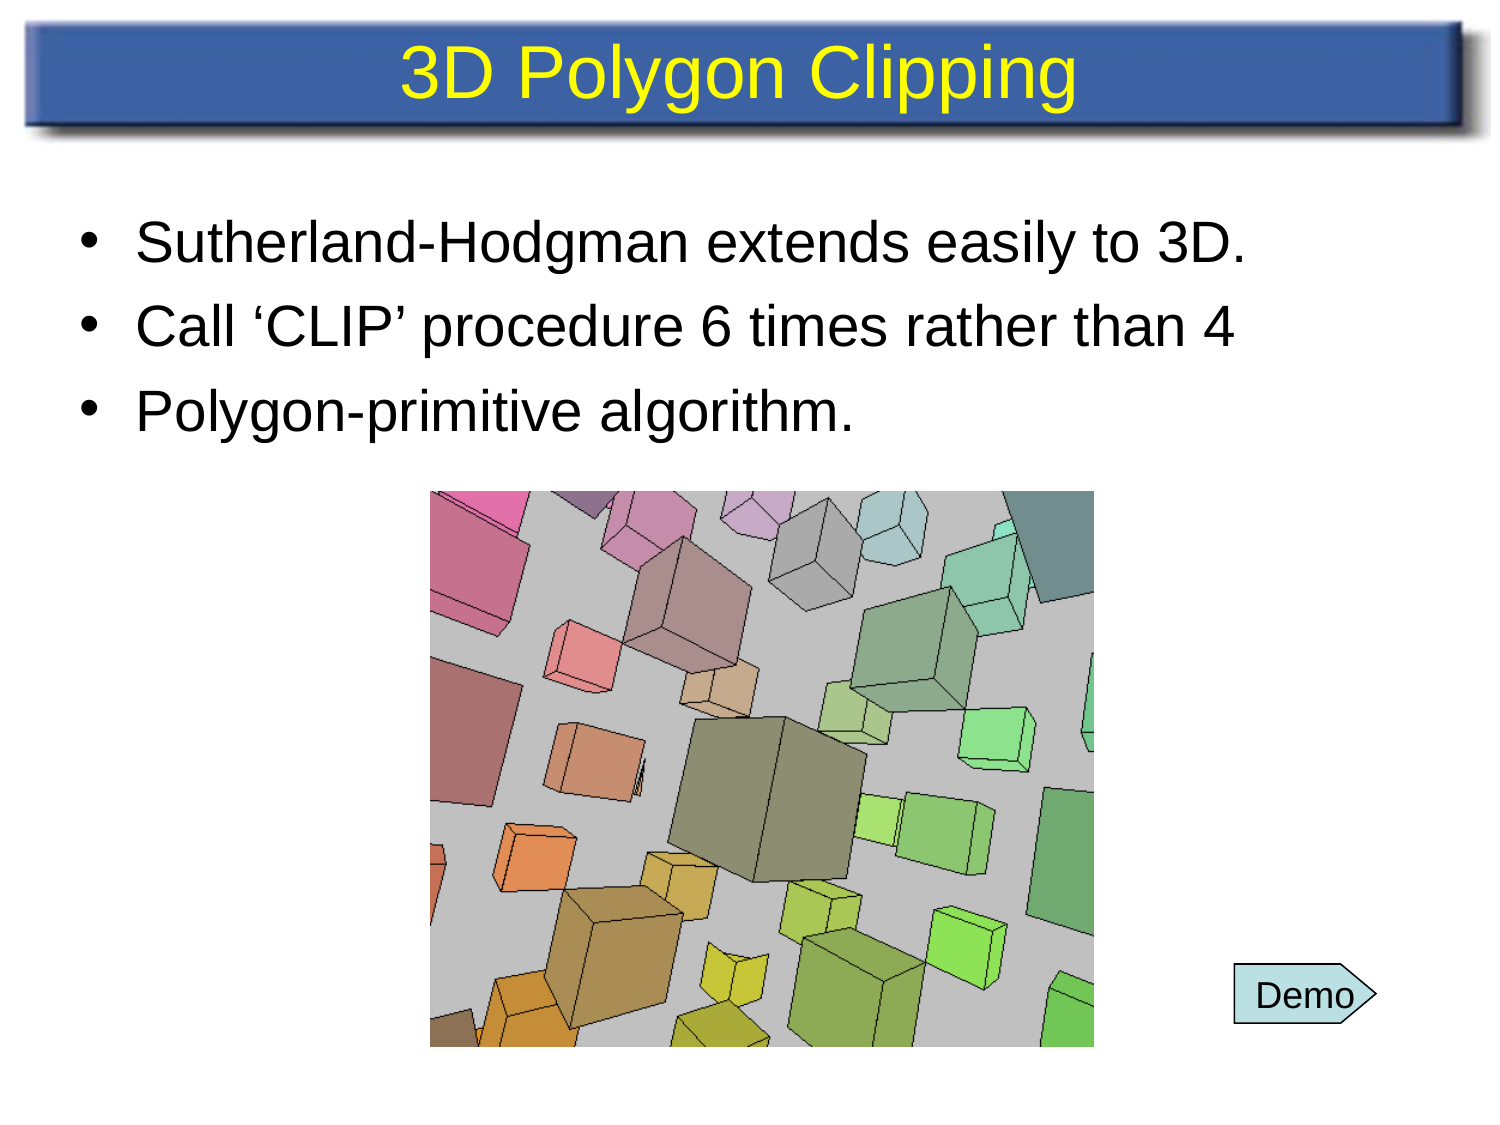

# 3D Polygon Clipping
Sutherland-Hodgman extends easily to 3D.
Call ‘CLIP’ procedure 6 times rather than 4
Polygon-primitive algorithm.
Demo